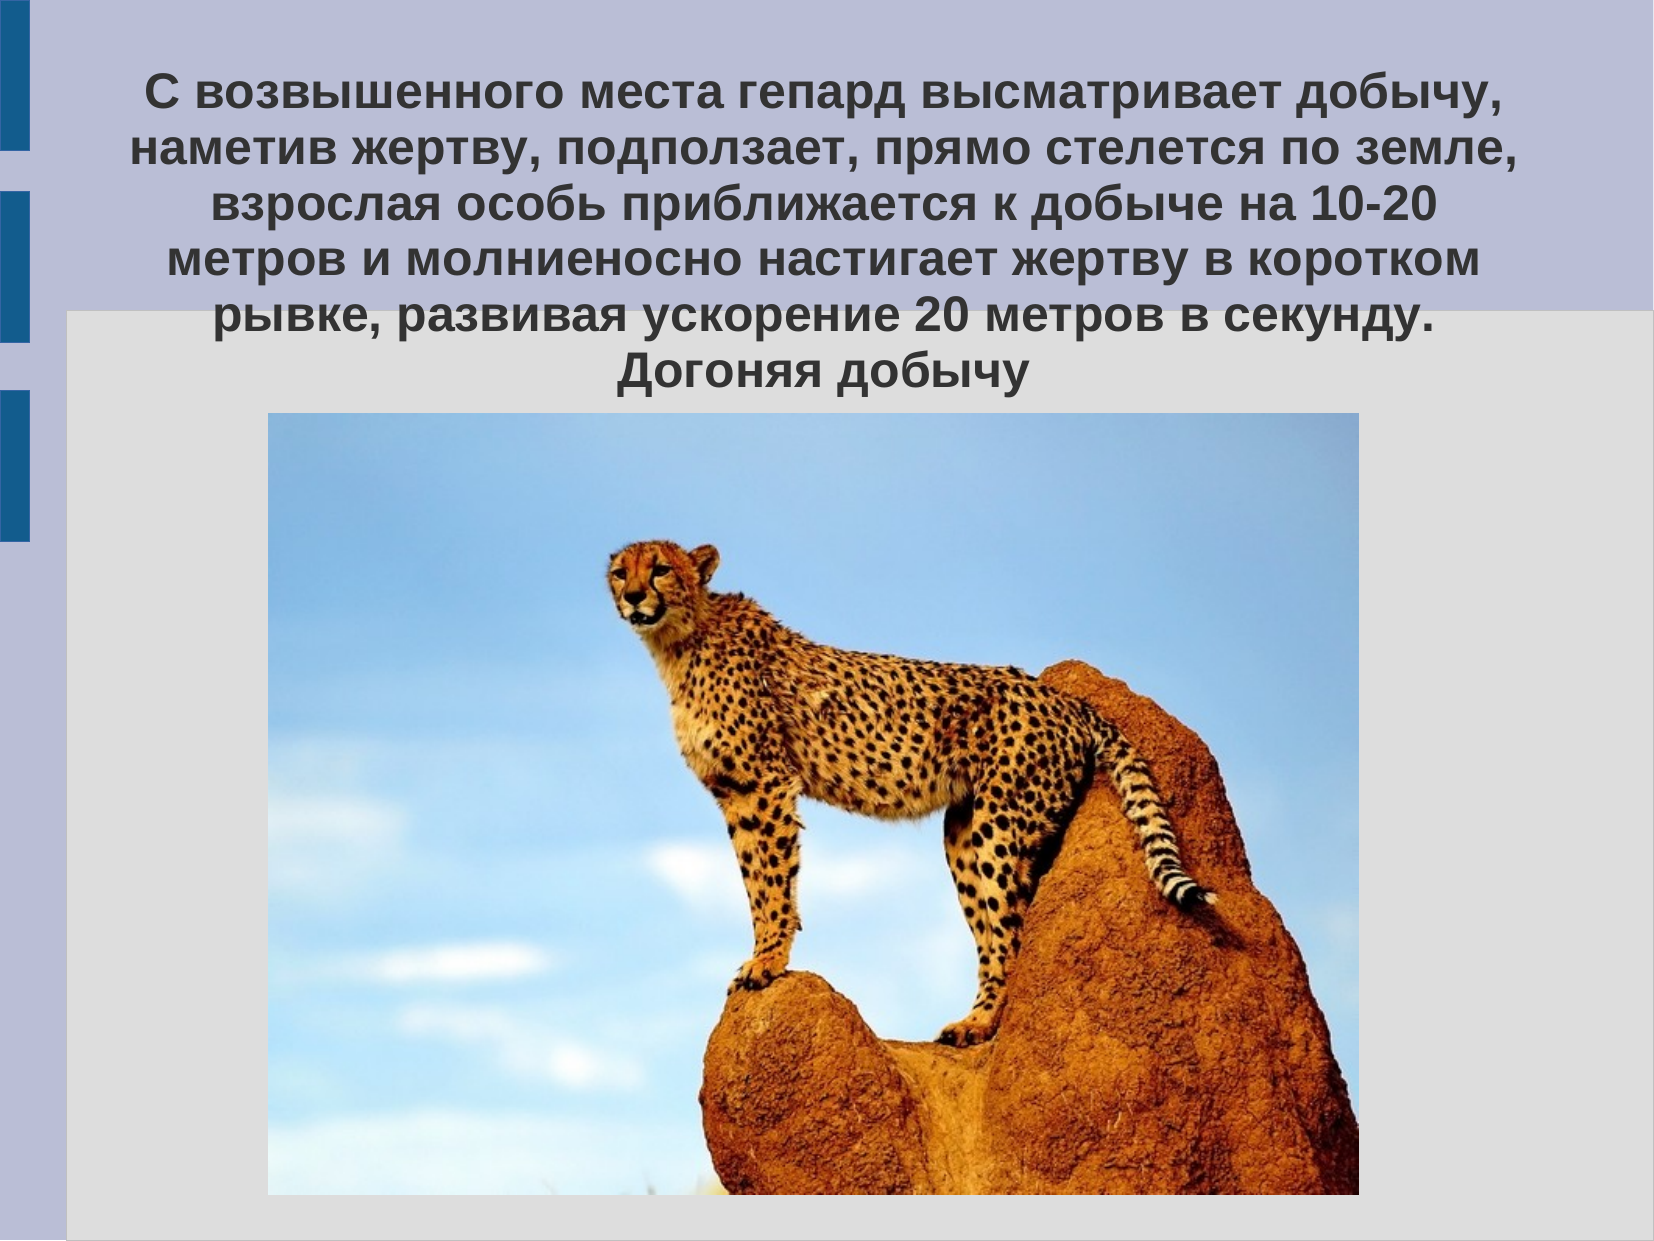

# С возвышенного места гепард высматривает добычу, наметив жертву, подползает, прямо стелется по земле, взрослая особь приближается к добыче на 10-20 метров и молниеносно настигает жертву в коротком рывке, развивая ускорение 20 метров в секунду. Догоняя добычу